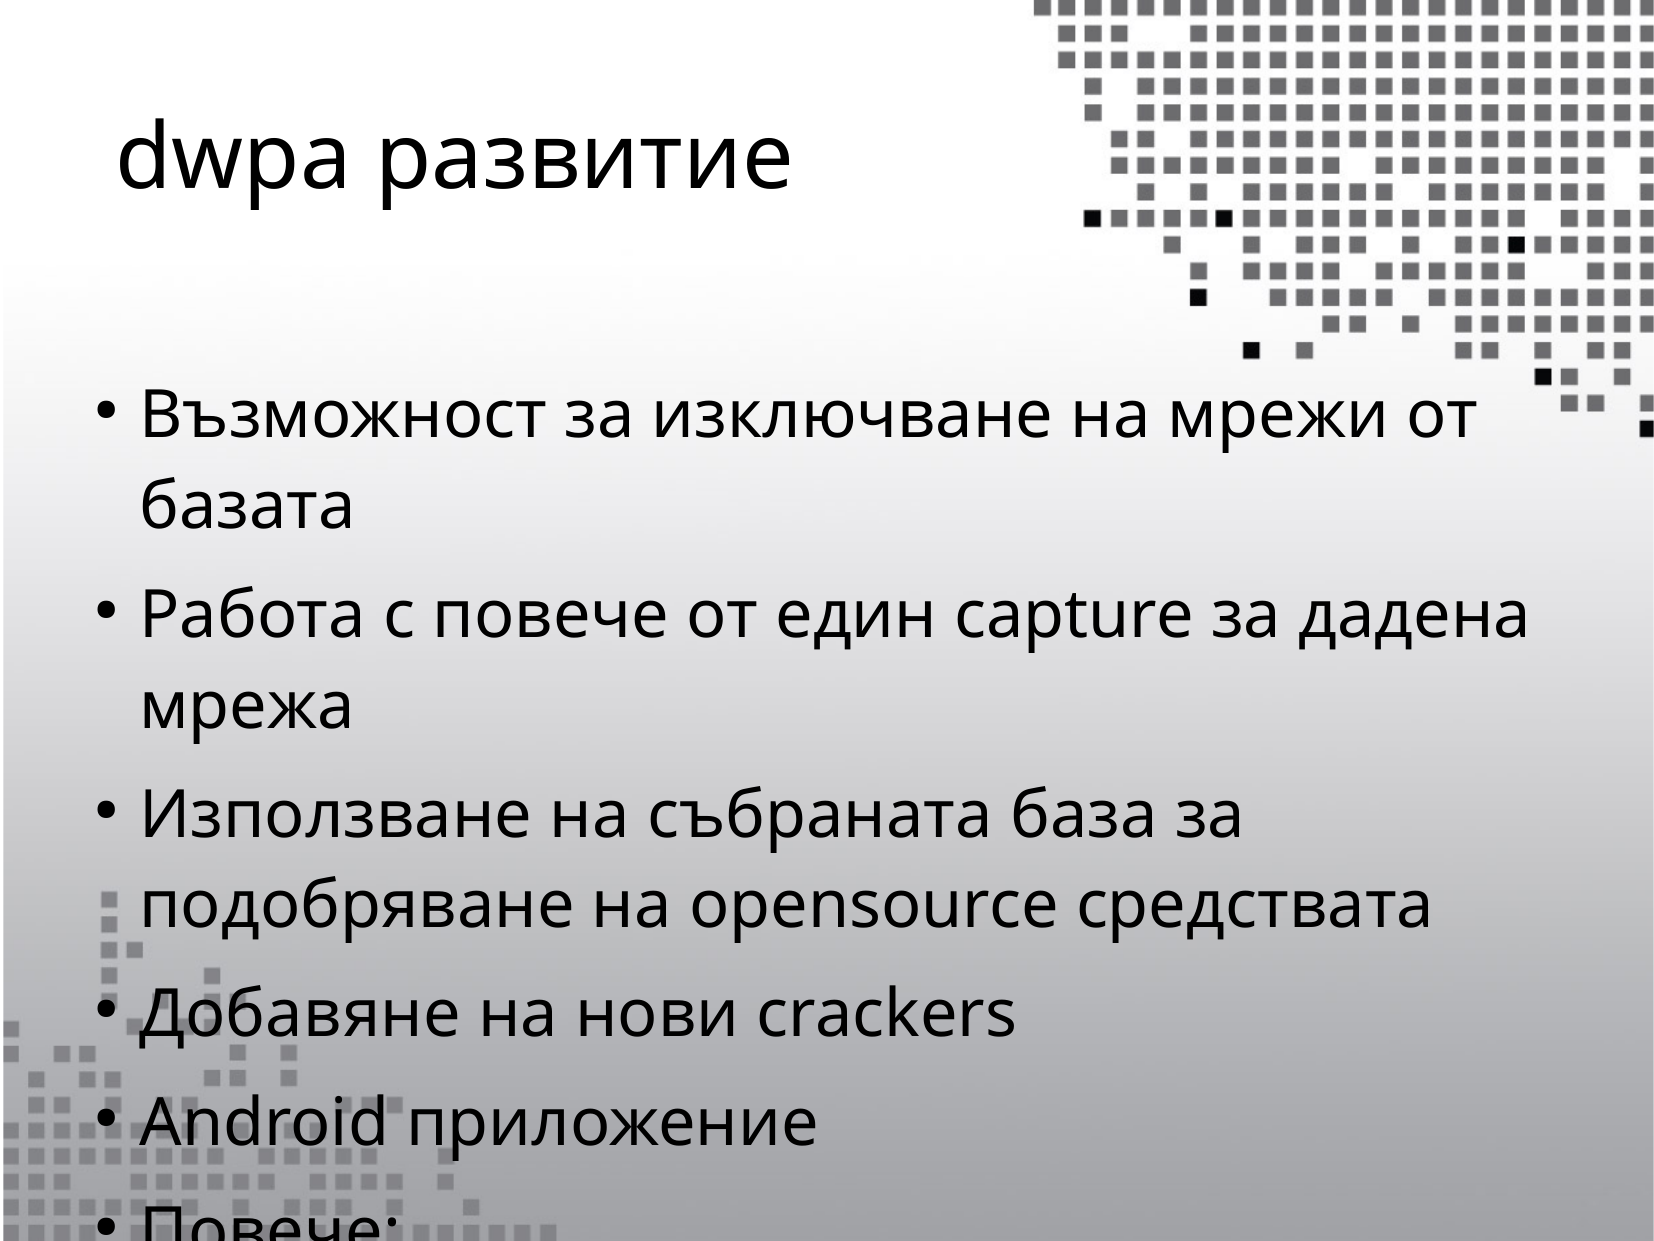

# dwpa развитие
Възможност за изключване на мрежи от базата
Работа с повече от един capture за дадена мрежа
Използване на събраната база за подобряване на opensource средствата
Добавяне на нови crackers
Android приложение
Повече:
http://svn.code.sf.net/p/dwpa/code/doc/TODO